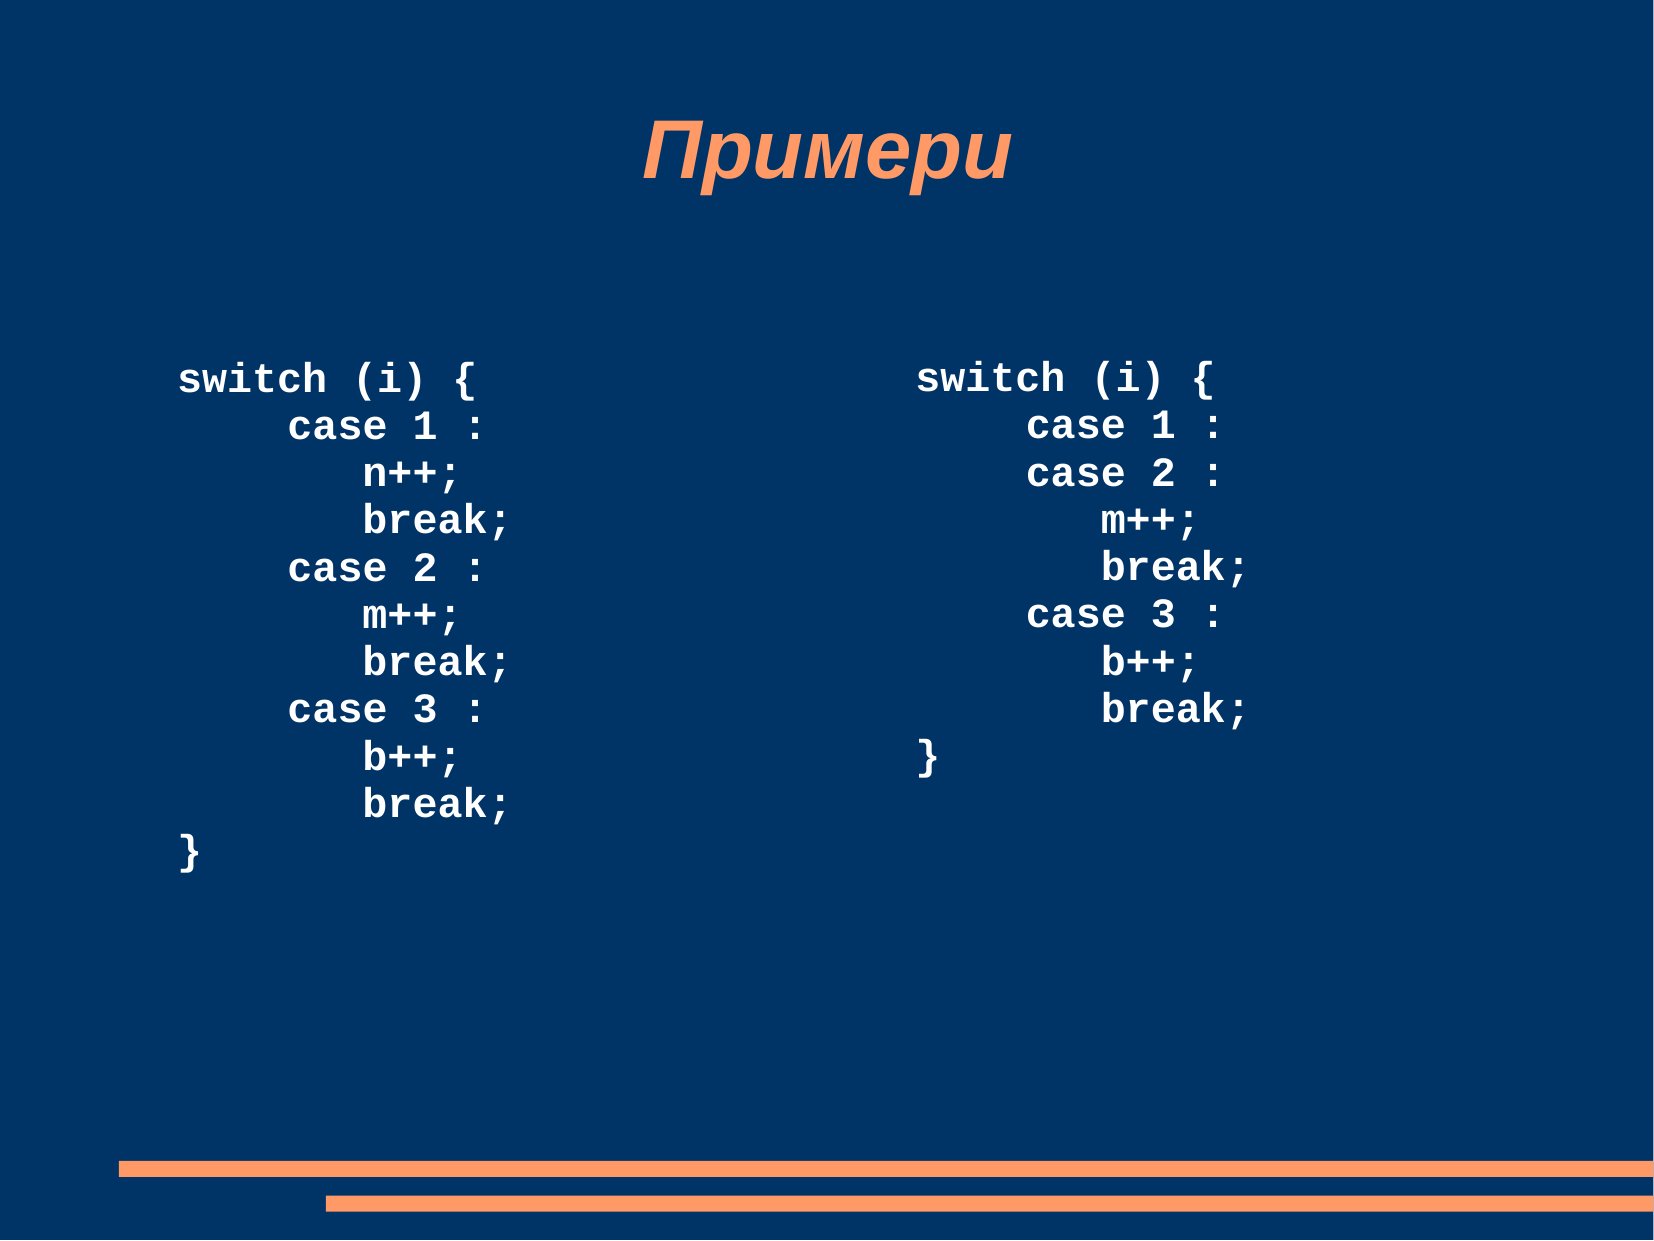

# Примери
switch (i) {
	case 1 :
		n++;
		break;
	case 2 :
		m++;
		break;
	case 3 :
		b++;
		break;
}
switch (i) {
	case 1 :
	case 2 :
		m++;
		break;
	case 3 :
		b++;
		break;
}